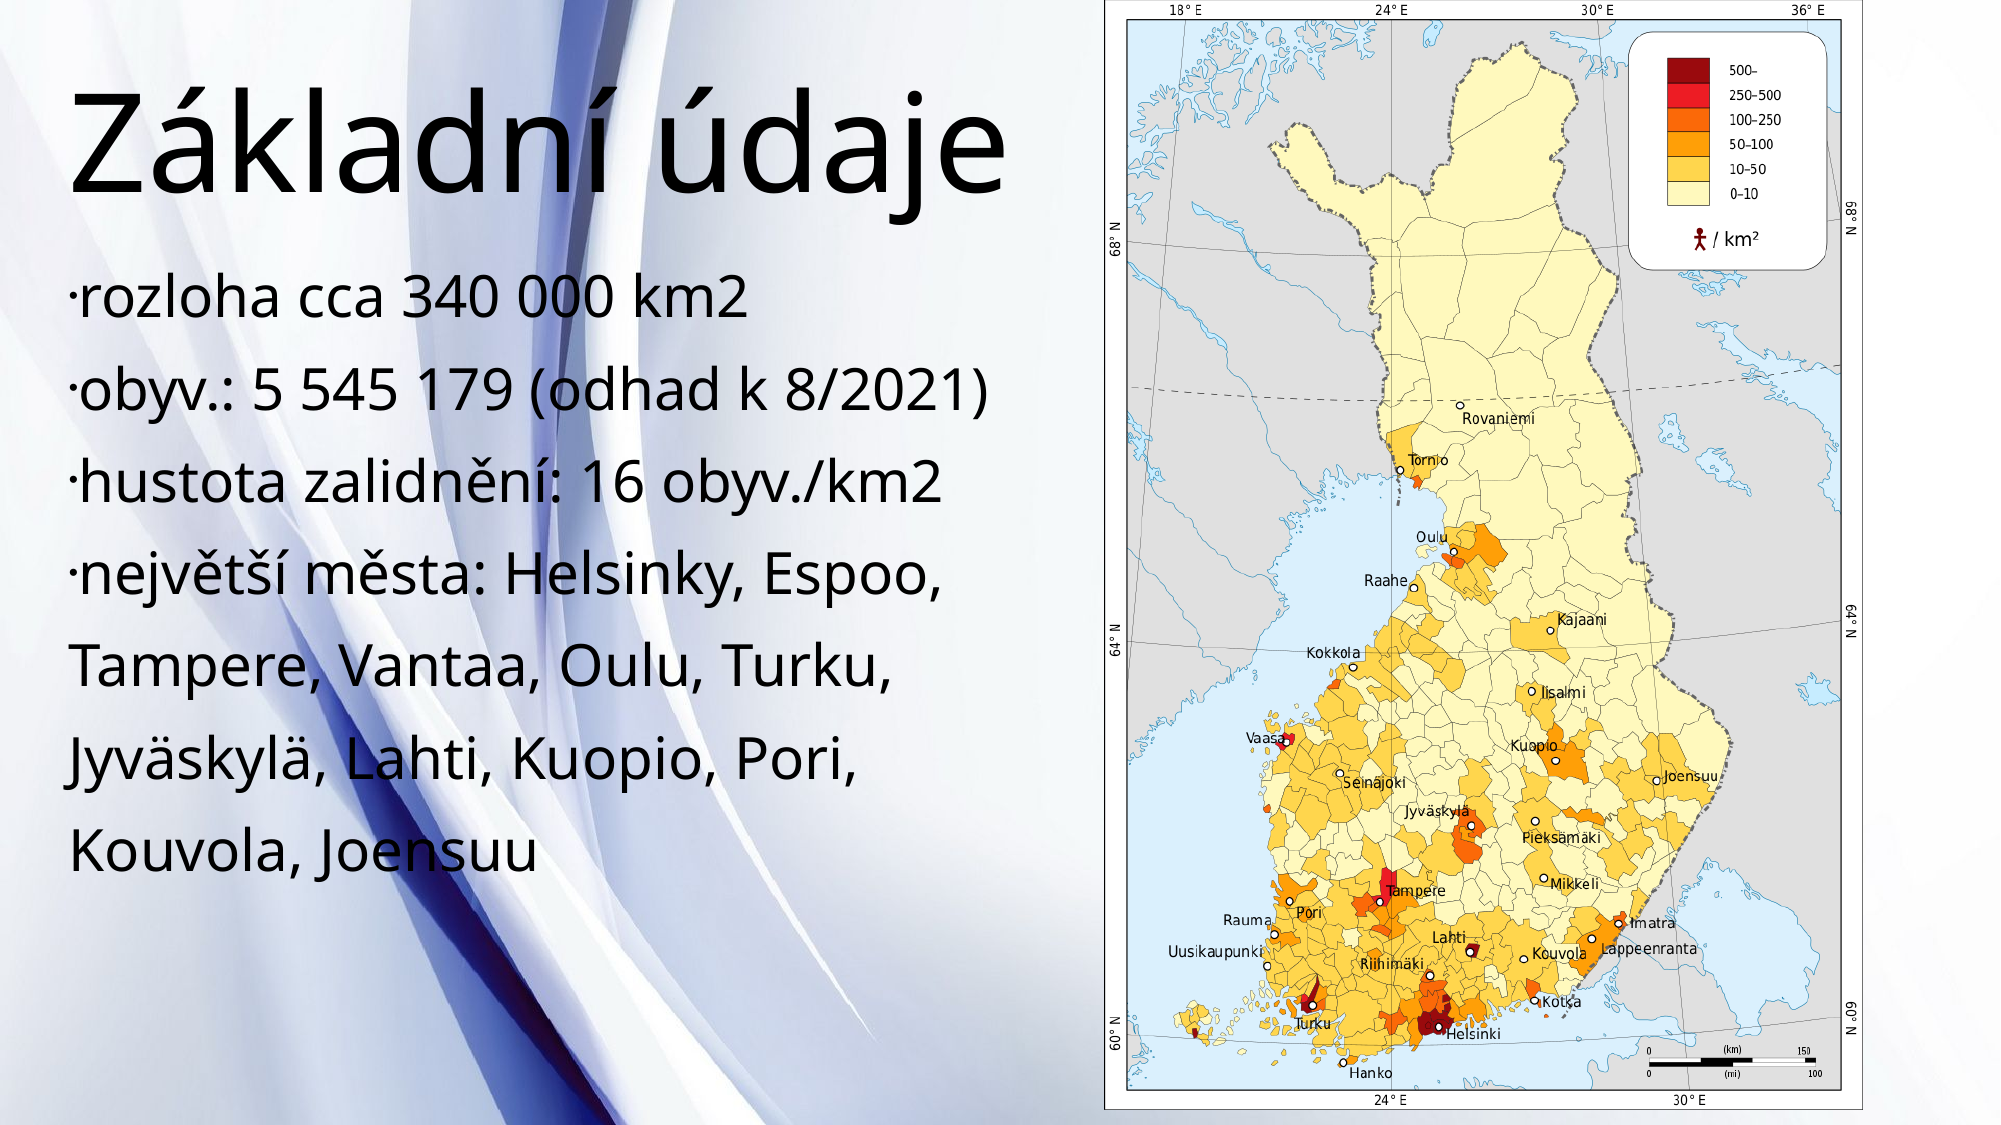

# Základní údaje
rozloha cca 340 000 km2
obyv.: 5 545 179 (odhad k 8/2021)
hustota zalidnění: 16 obyv./km2
největší města: Helsinky, Espoo,
Tampere, Vantaa, Oulu, Turku,
Jyväskylä, Lahti, Kuopio, Pori,
Kouvola, Joensuu